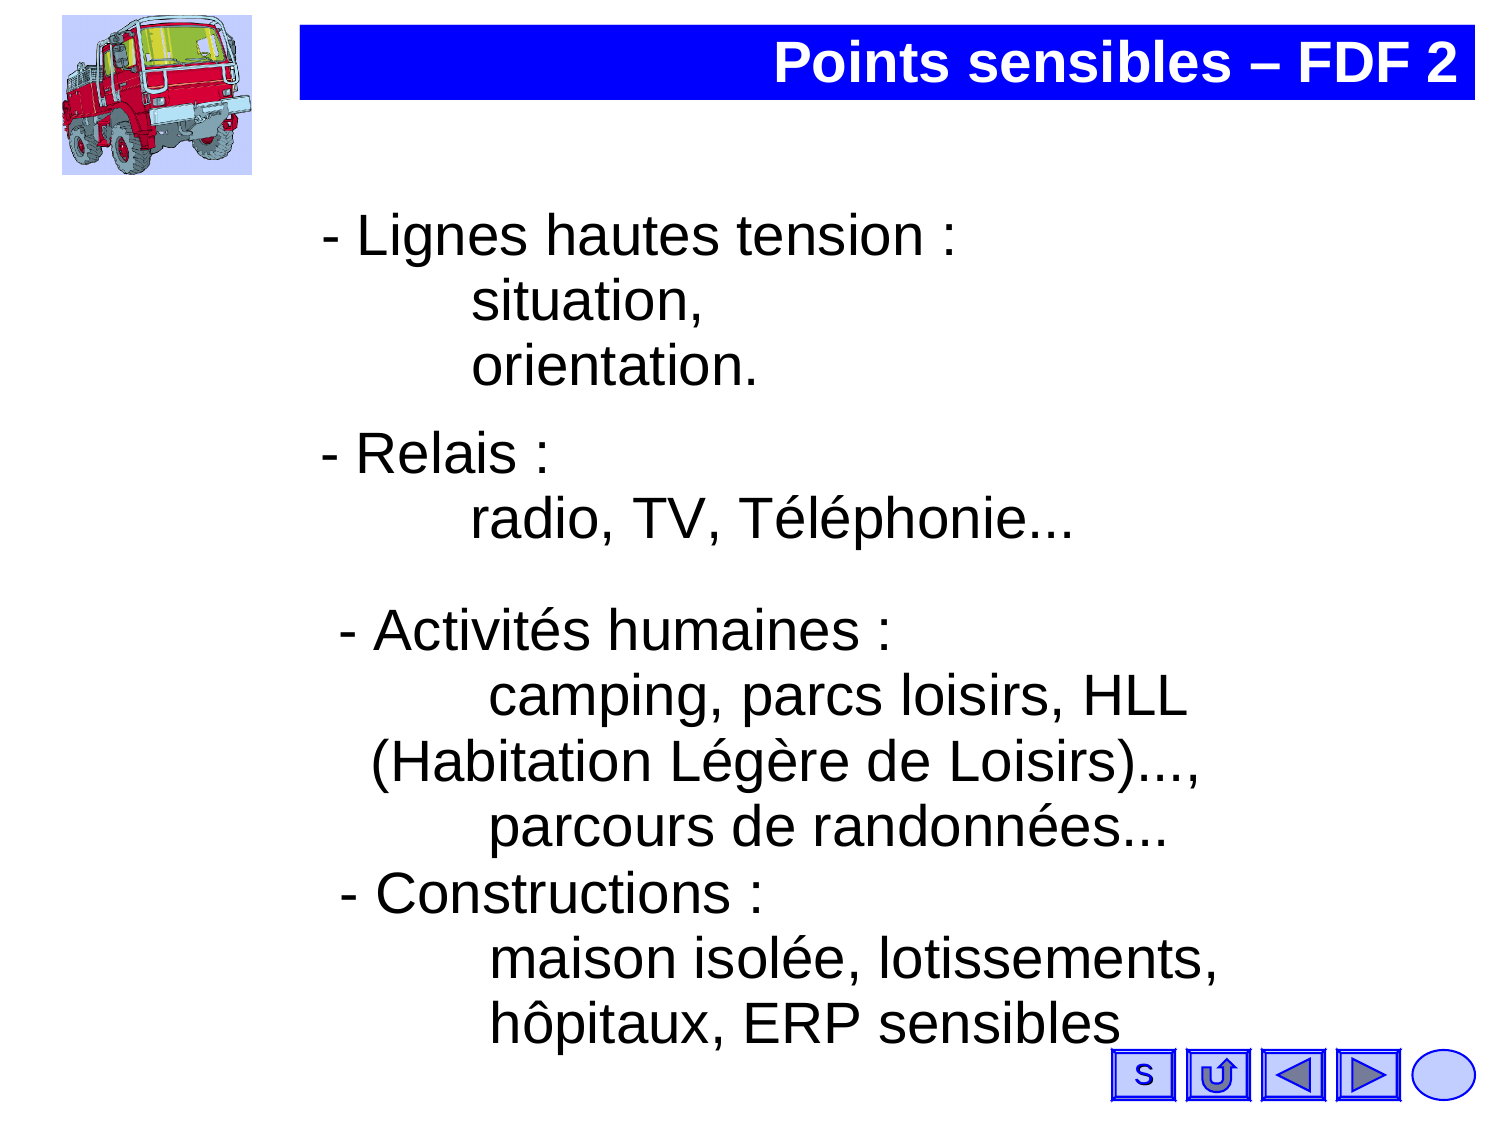

Points sensibles – FDF 2
- Lignes hautes tension :
	situation,
	orientation.
- Relais :
	radio, TV, Téléphonie...
- Activités humaines :
	camping, parcs loisirs, HLL (Habitation Légère de Loisirs)...,
	parcours de randonnées...
- Constructions :
	maison isolée, lotissements,
	hôpitaux, ERP sensibles